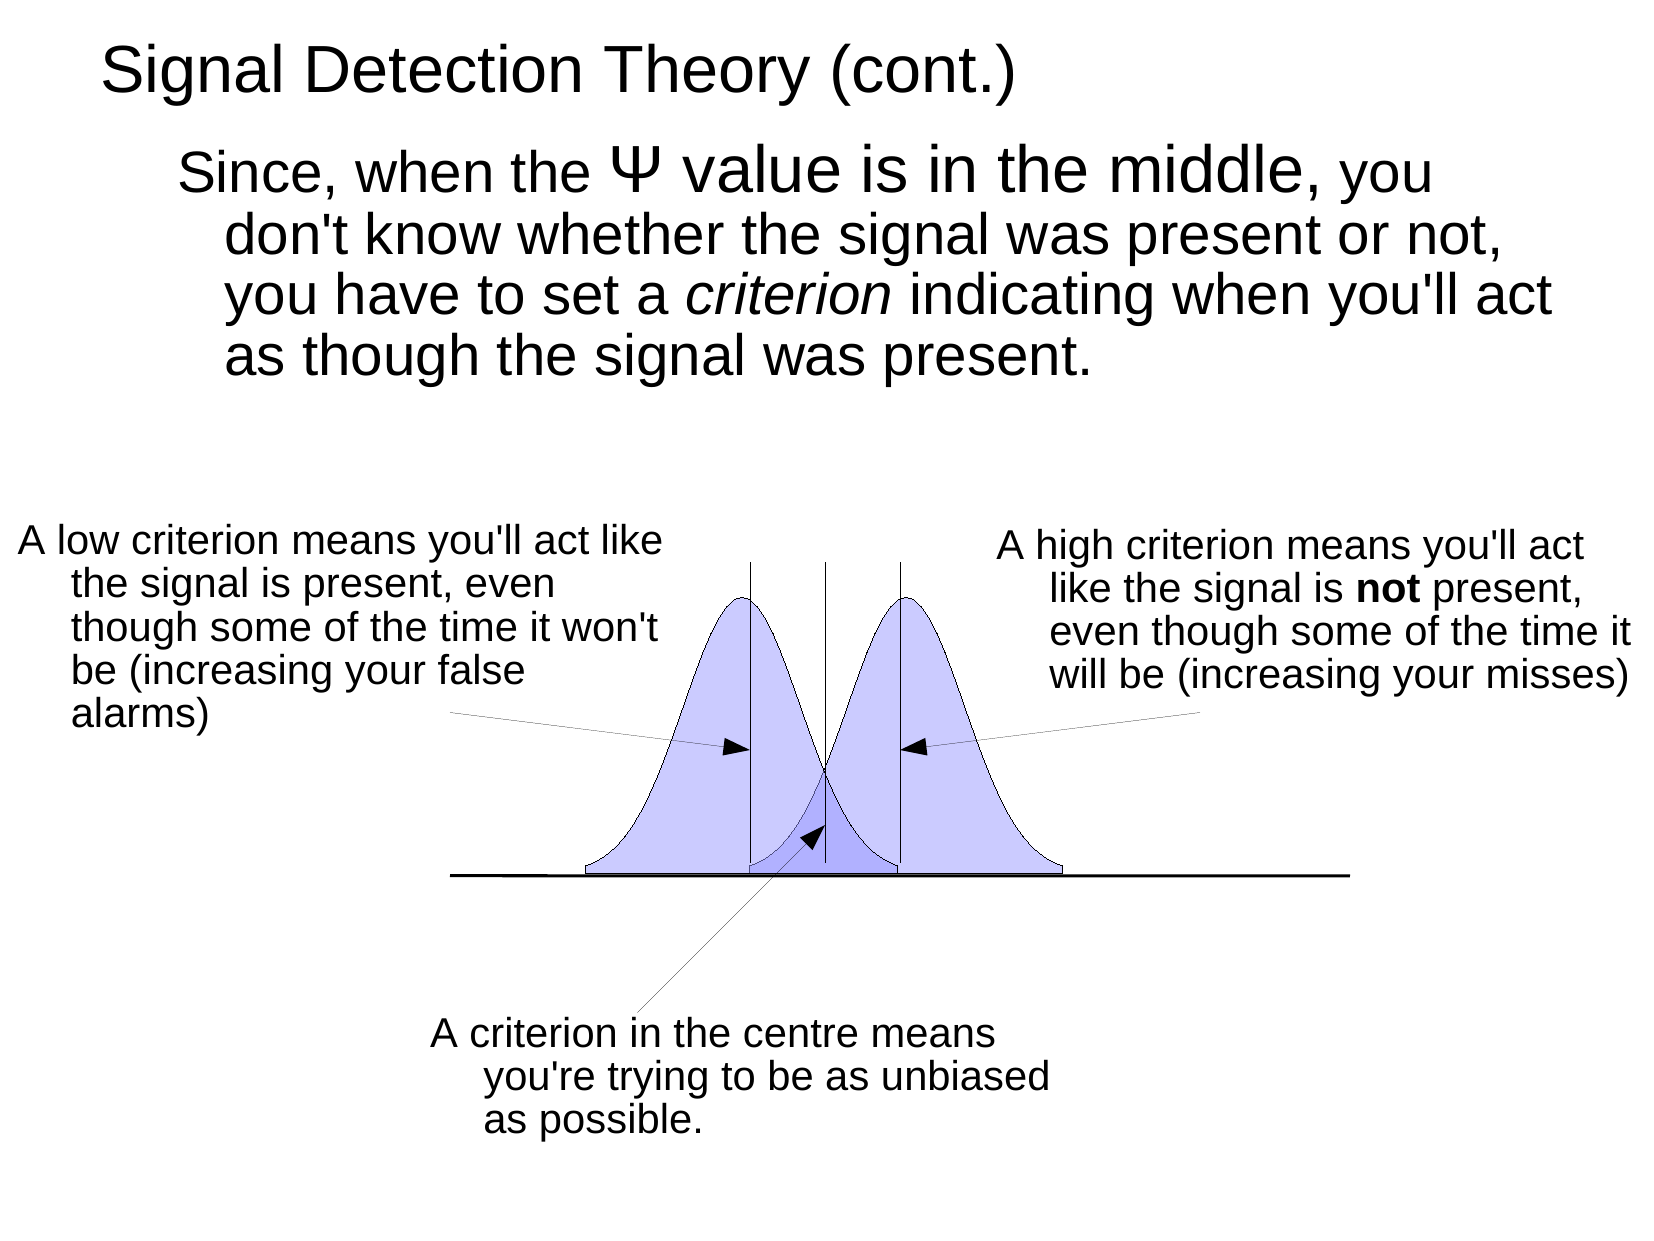

# Signal Detection Theory (cont.)
Since, when the Ψ value is in the middle, you don't know whether the signal was present or not, you have to set a criterion indicating when you'll act as though the signal was present.
A low criterion means you'll act like the signal is present, even though some of the time it won't be (increasing your false alarms)
A high criterion means you'll act like the signal is not present, even though some of the time it will be (increasing your misses)
A criterion in the centre means you're trying to be as unbiased as possible.